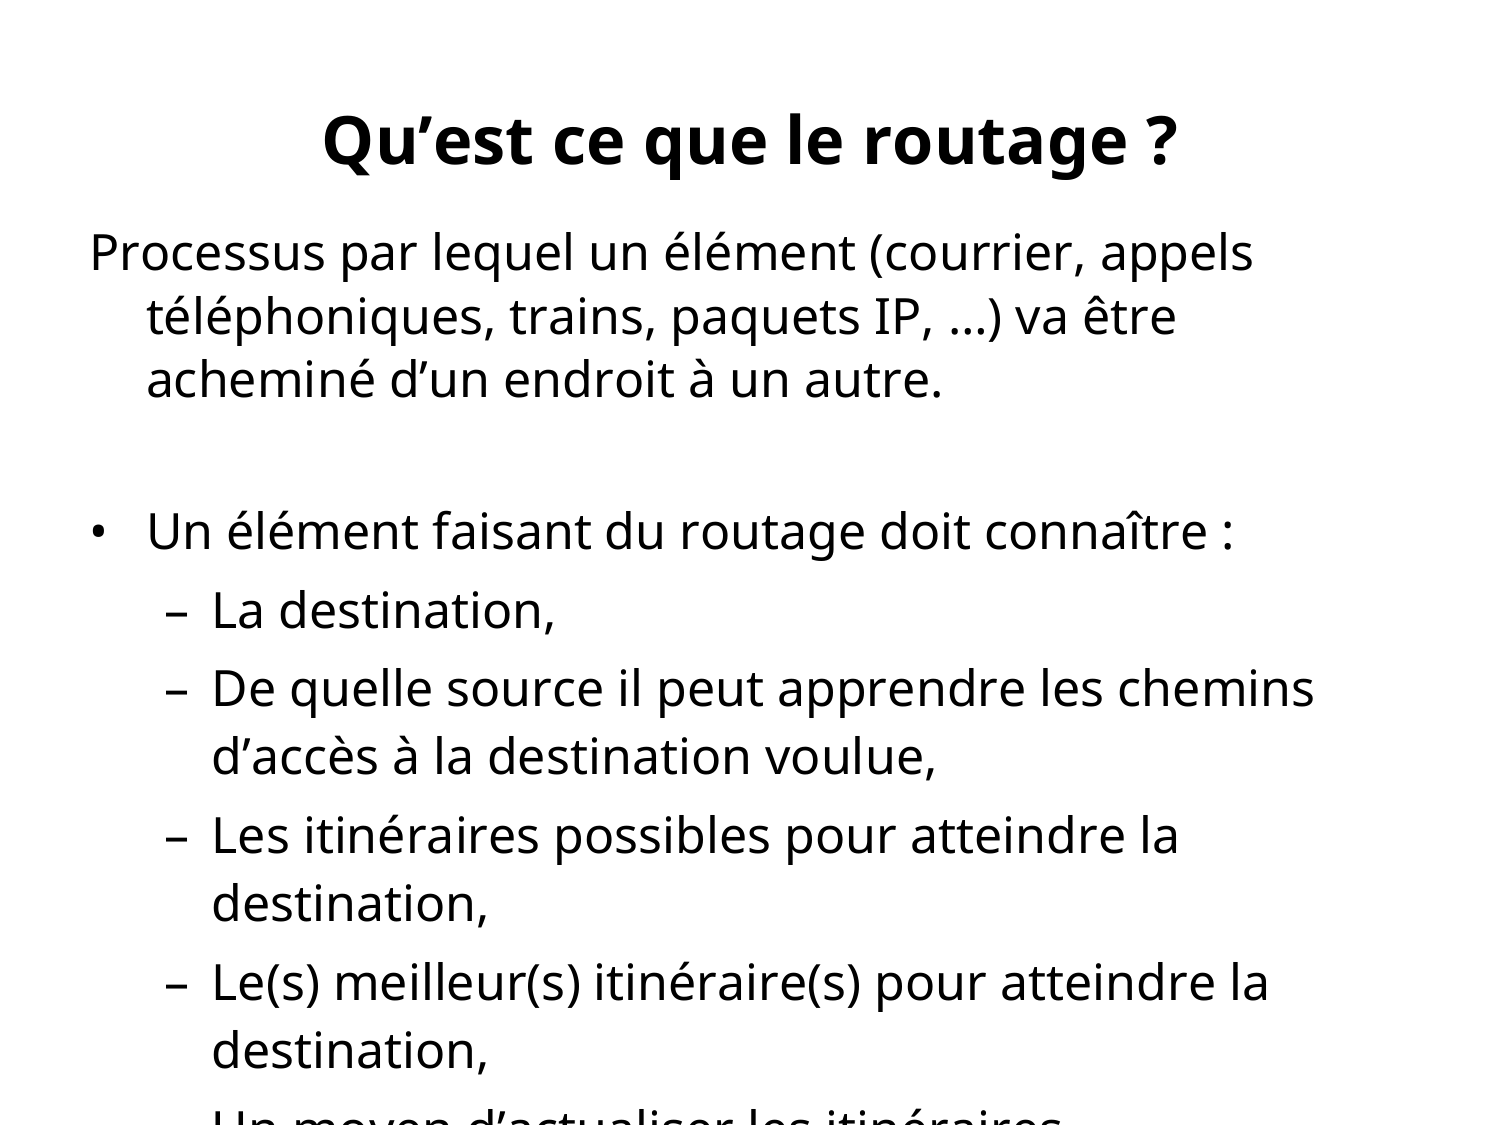

# Qu’est ce que le routage ?
Processus par lequel un élément (courrier, appels téléphoniques, trains, paquets IP, …) va être acheminé d’un endroit à un autre.
Un élément faisant du routage doit connaître :
La destination,
De quelle source il peut apprendre les chemins d’accès à la destination voulue,
Les itinéraires possibles pour atteindre la destination,
Le(s) meilleur(s) itinéraire(s) pour atteindre la destination,
Un moyen d’actualiser les itinéraires.